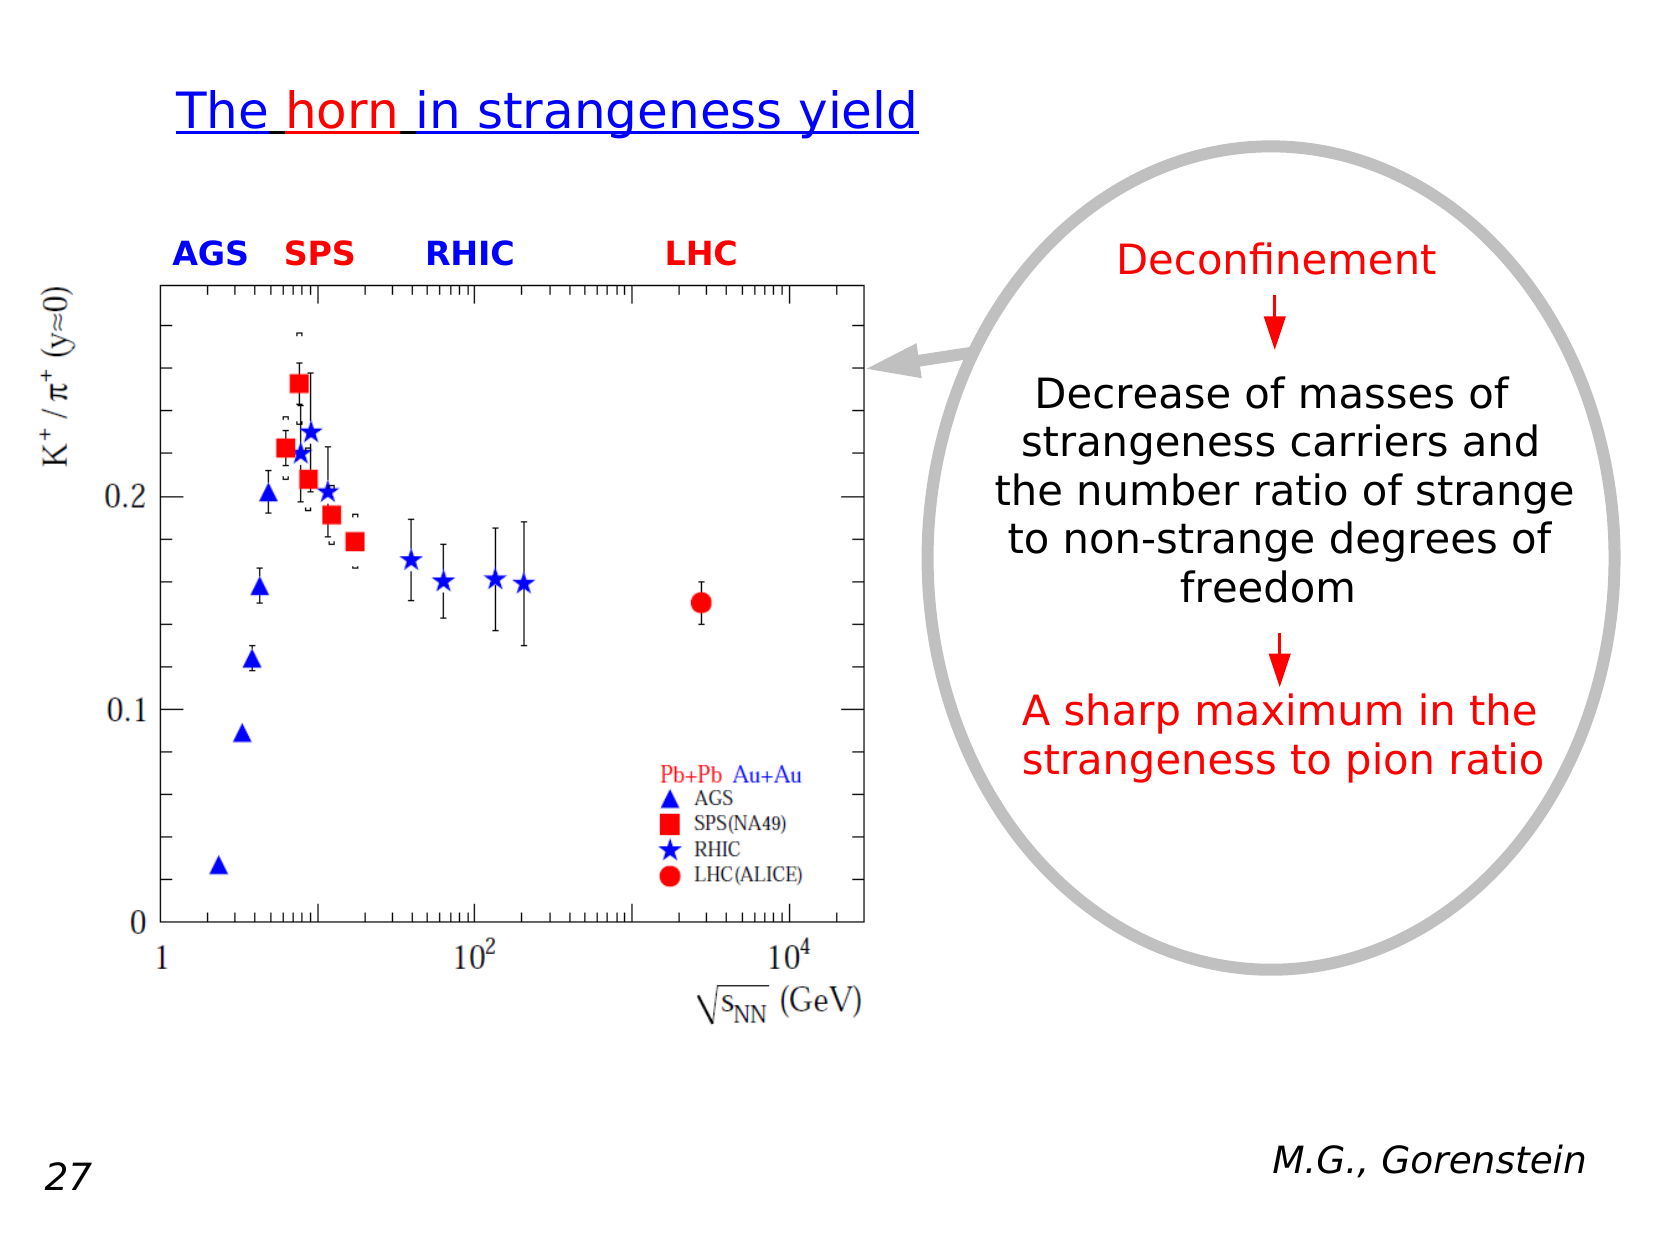

The horn in strangeness yield
AGS SPS RHIC LHC
Deconfinement
 Decrease of masses of
 strangeness carriers and
the number ratio of strange
 to non-strange degrees of
 freedom
A sharp maximum in the
strangeness to pion ratio
M.G., Gorenstein